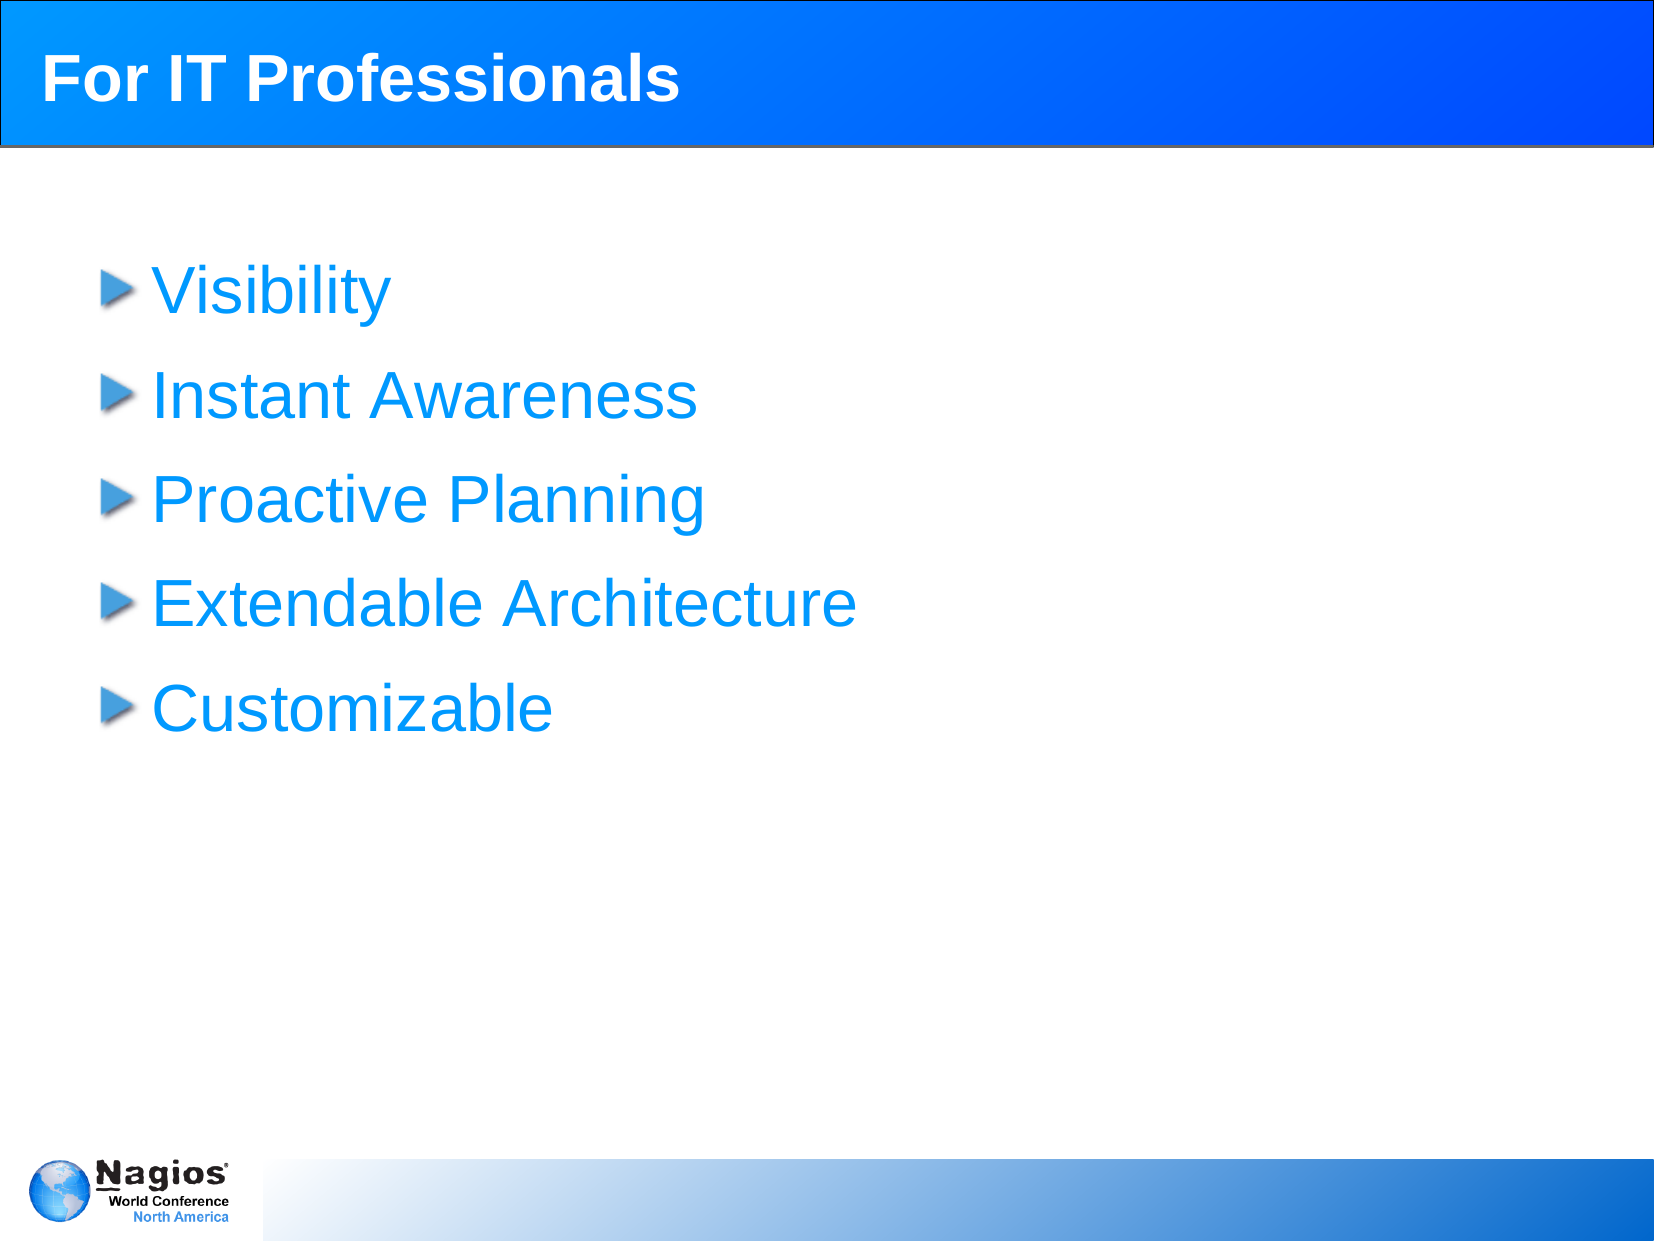

# For IT Professionals
Visibility
Instant Awareness
Proactive Planning
Extendable Architecture
Customizable